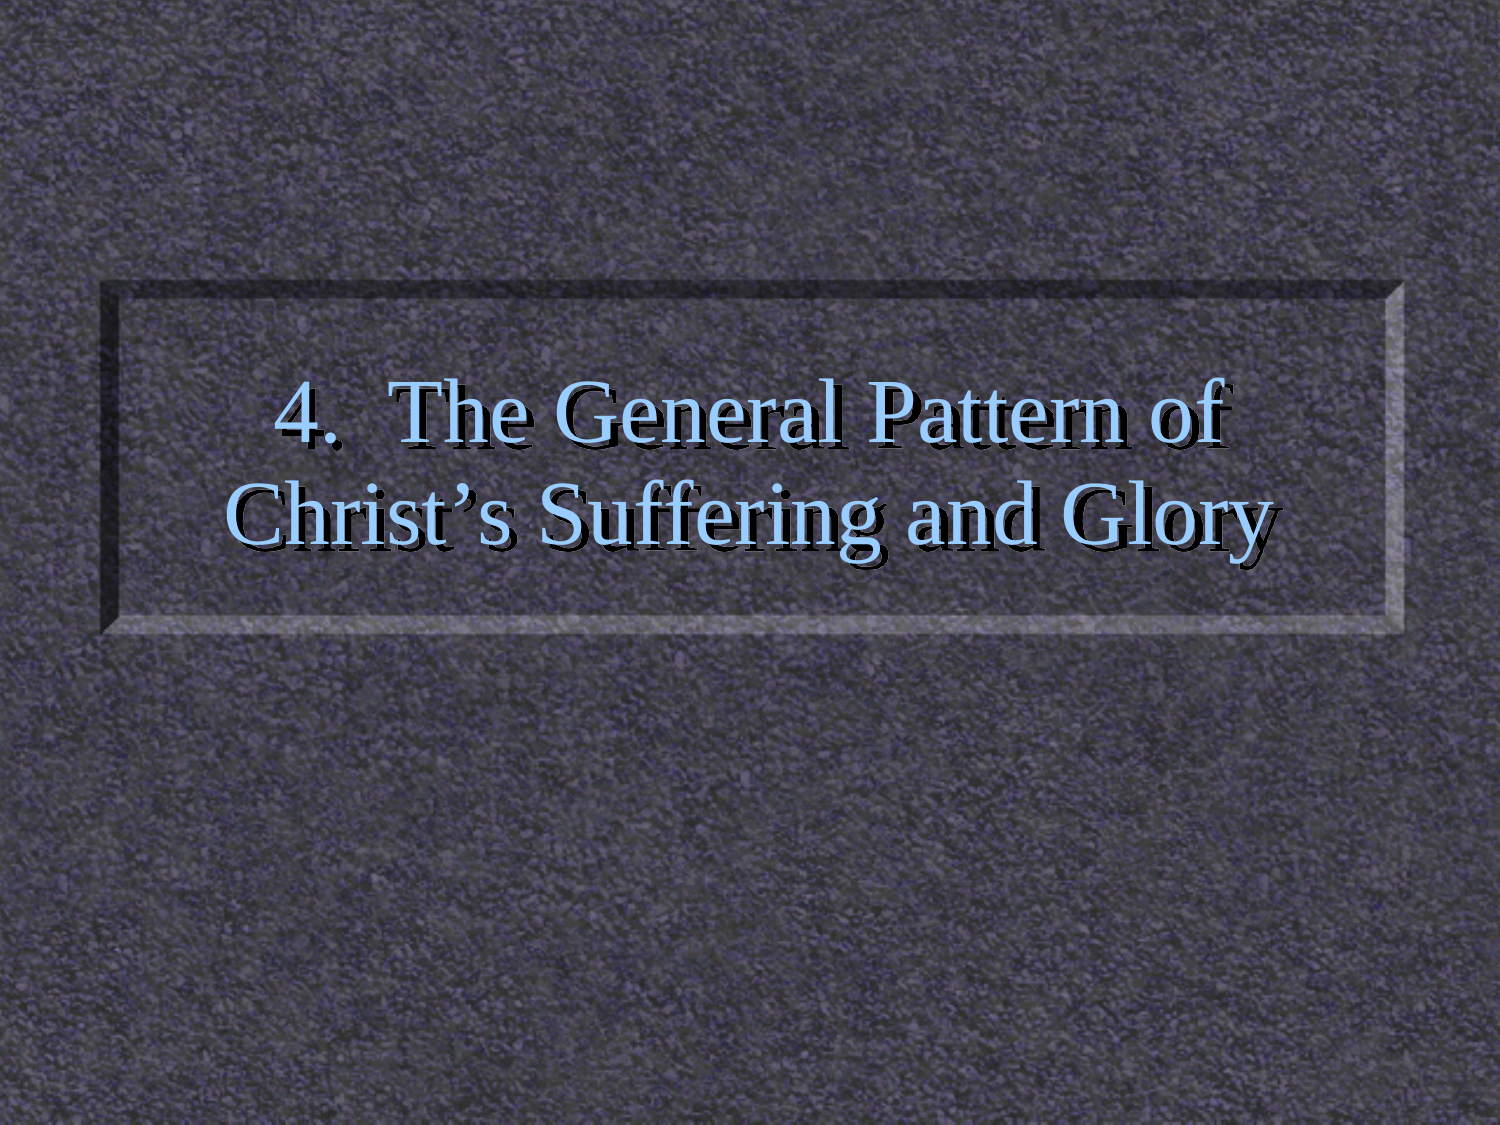

# 4. The General Pattern of Christ’s Suffering and Glory